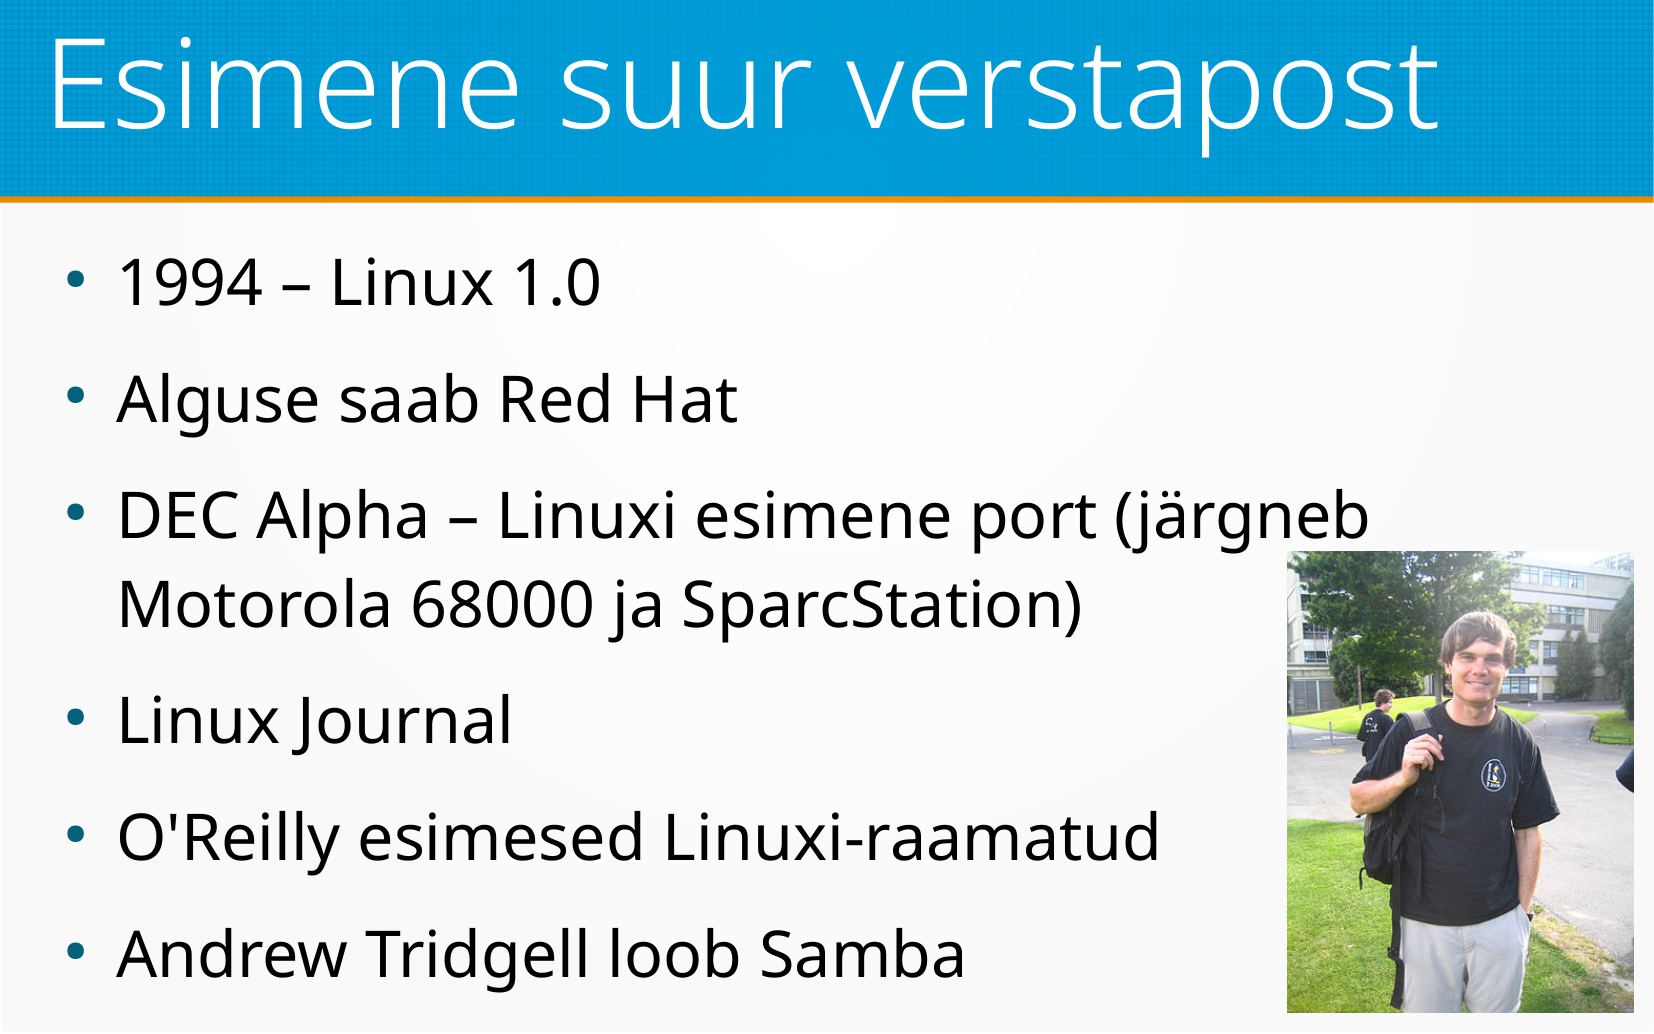

# Esimene suur verstapost
1994 – Linux 1.0
Alguse saab Red Hat
DEC Alpha – Linuxi esimene port (järgneb Motorola 68000 ja SparcStation)
Linux Journal
O'Reilly esimesed Linuxi-raamatud
Andrew Tridgell loob Samba